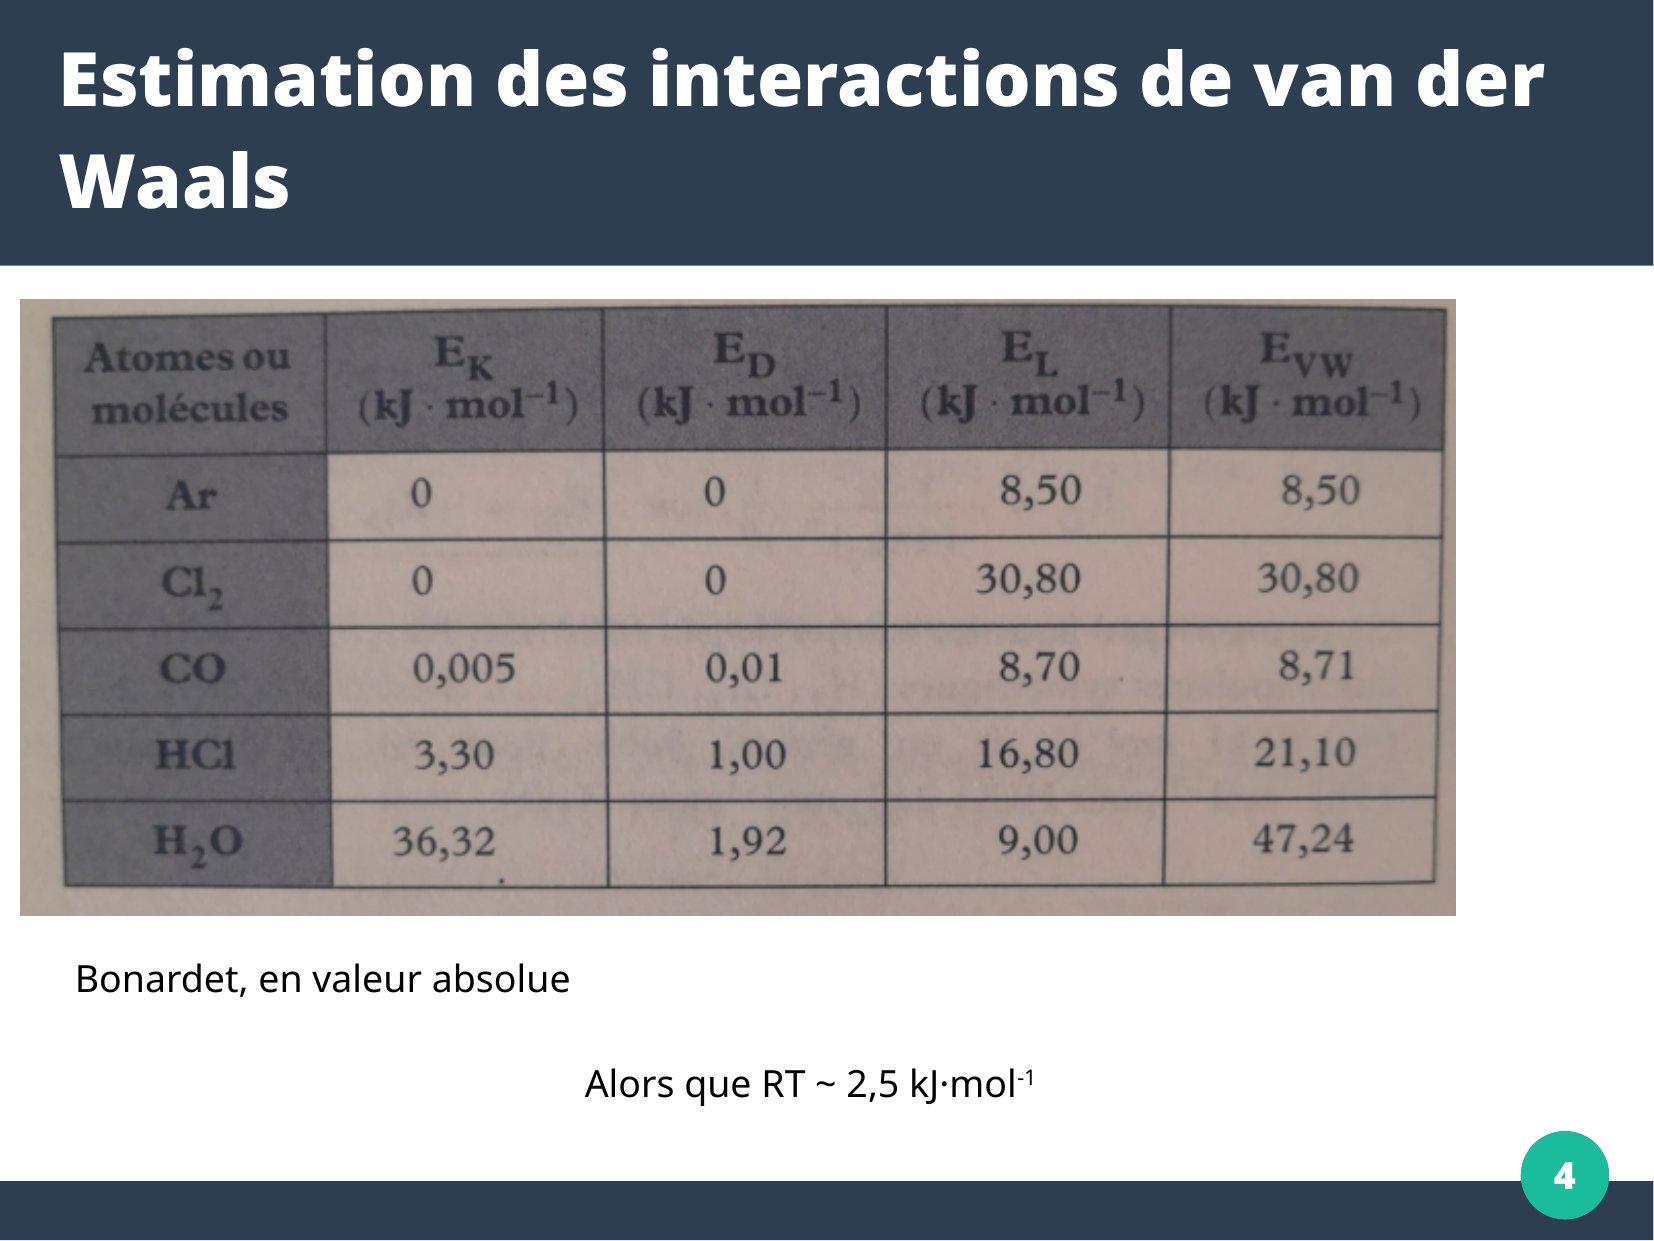

# Estimation des interactions de van der Waals
Bonardet, en valeur absolue
Alors que RT ~ 2,5 kJ·mol-1
4